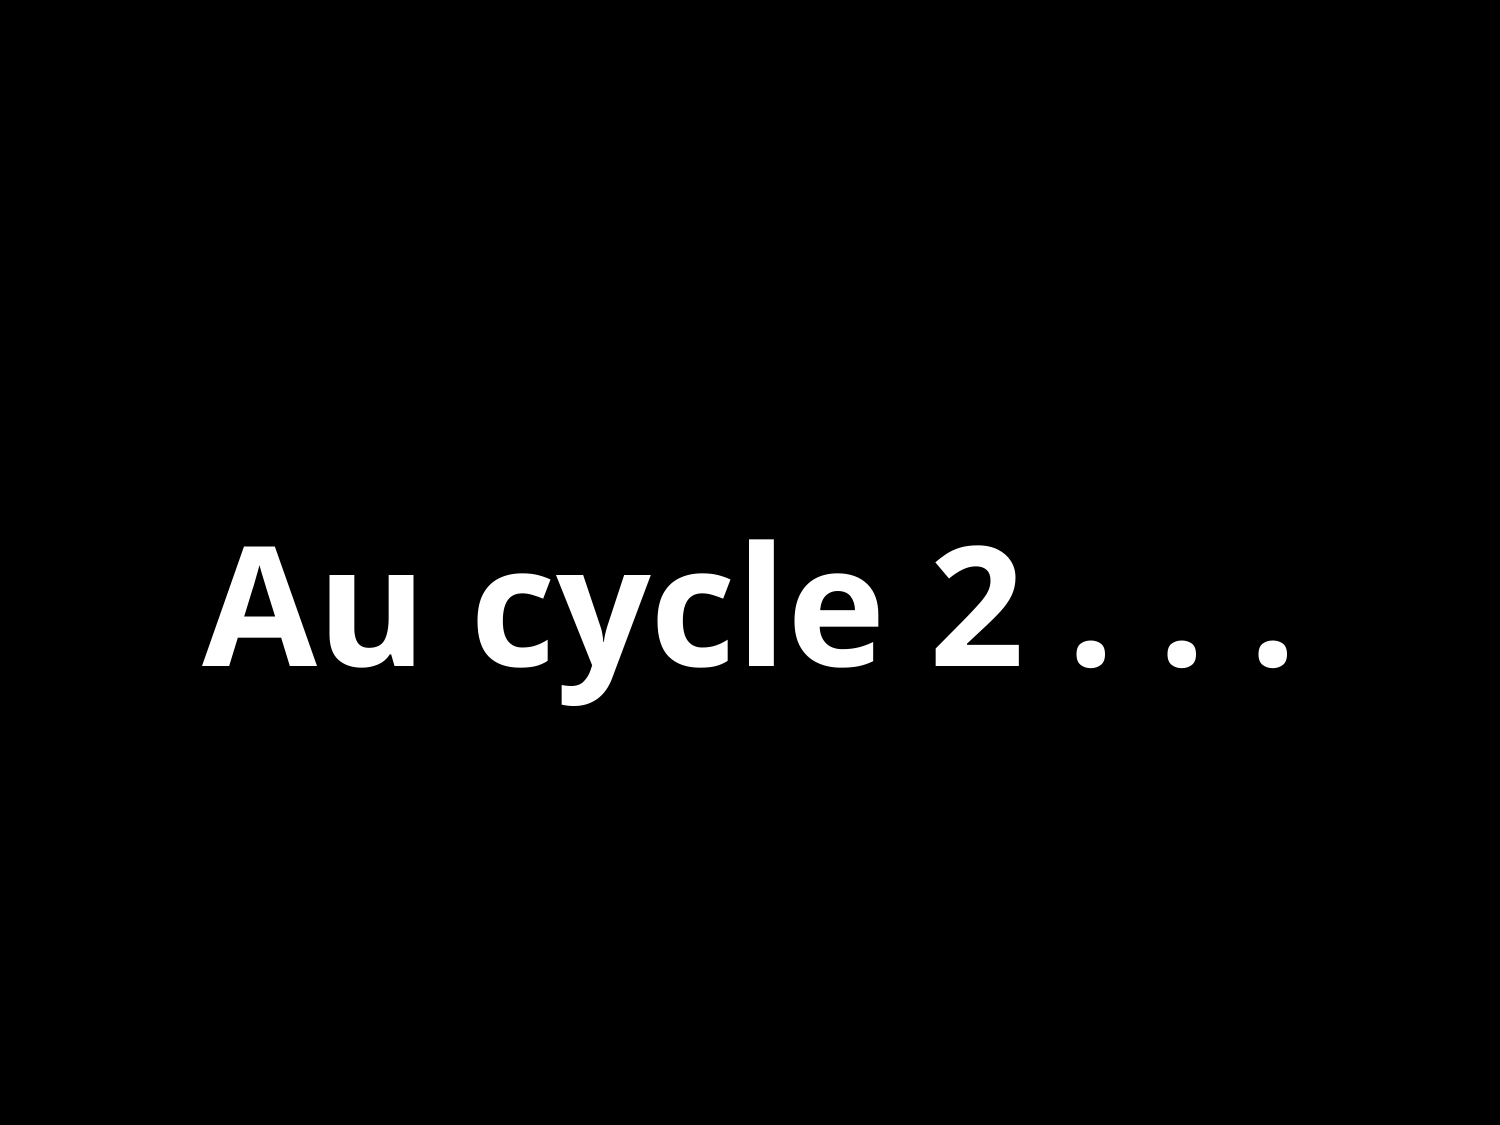

# Au cycle 2 . . .